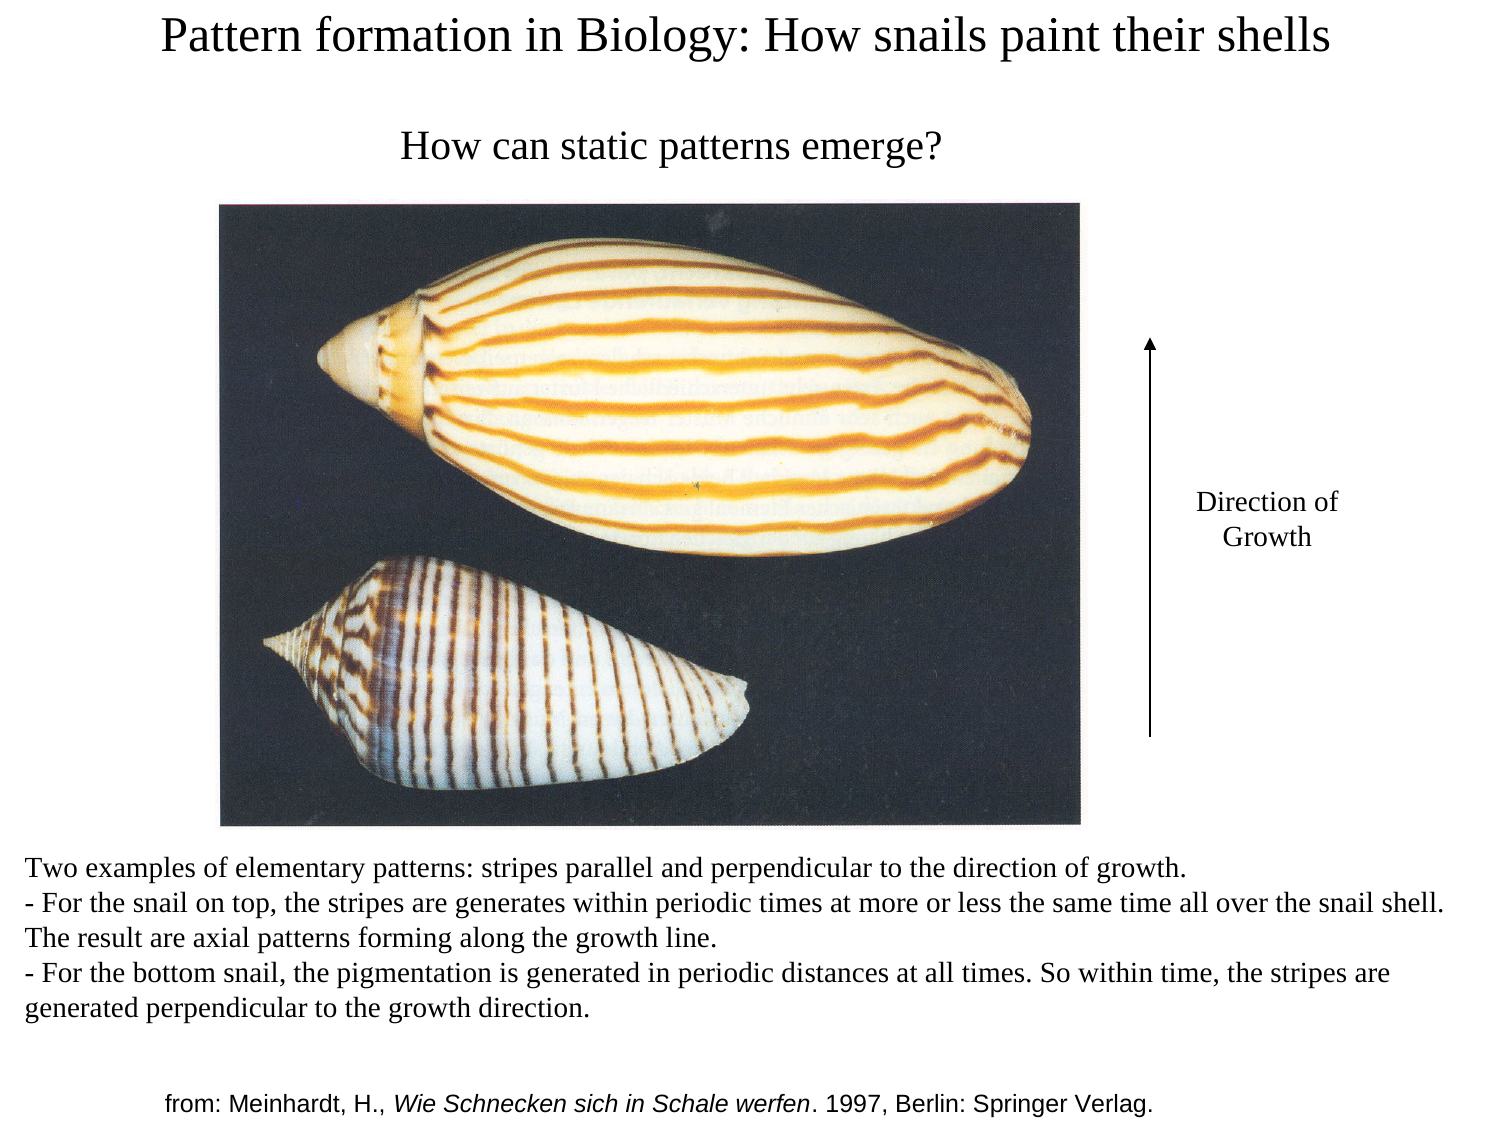

# Pattern formation in Biology: How snails paint their shells
How can static patterns emerge?
Direction of Growth
Two examples of elementary patterns: stripes parallel and perpendicular to the direction of growth.
- For the snail on top, the stripes are generates within periodic times at more or less the same time all over the snail shell. The result are axial patterns forming along the growth line.
- For the bottom snail, the pigmentation is generated in periodic distances at all times. So within time, the stripes are generated perpendicular to the growth direction.
from: Meinhardt, H., Wie Schnecken sich in Schale werfen. 1997, Berlin: Springer Verlag.